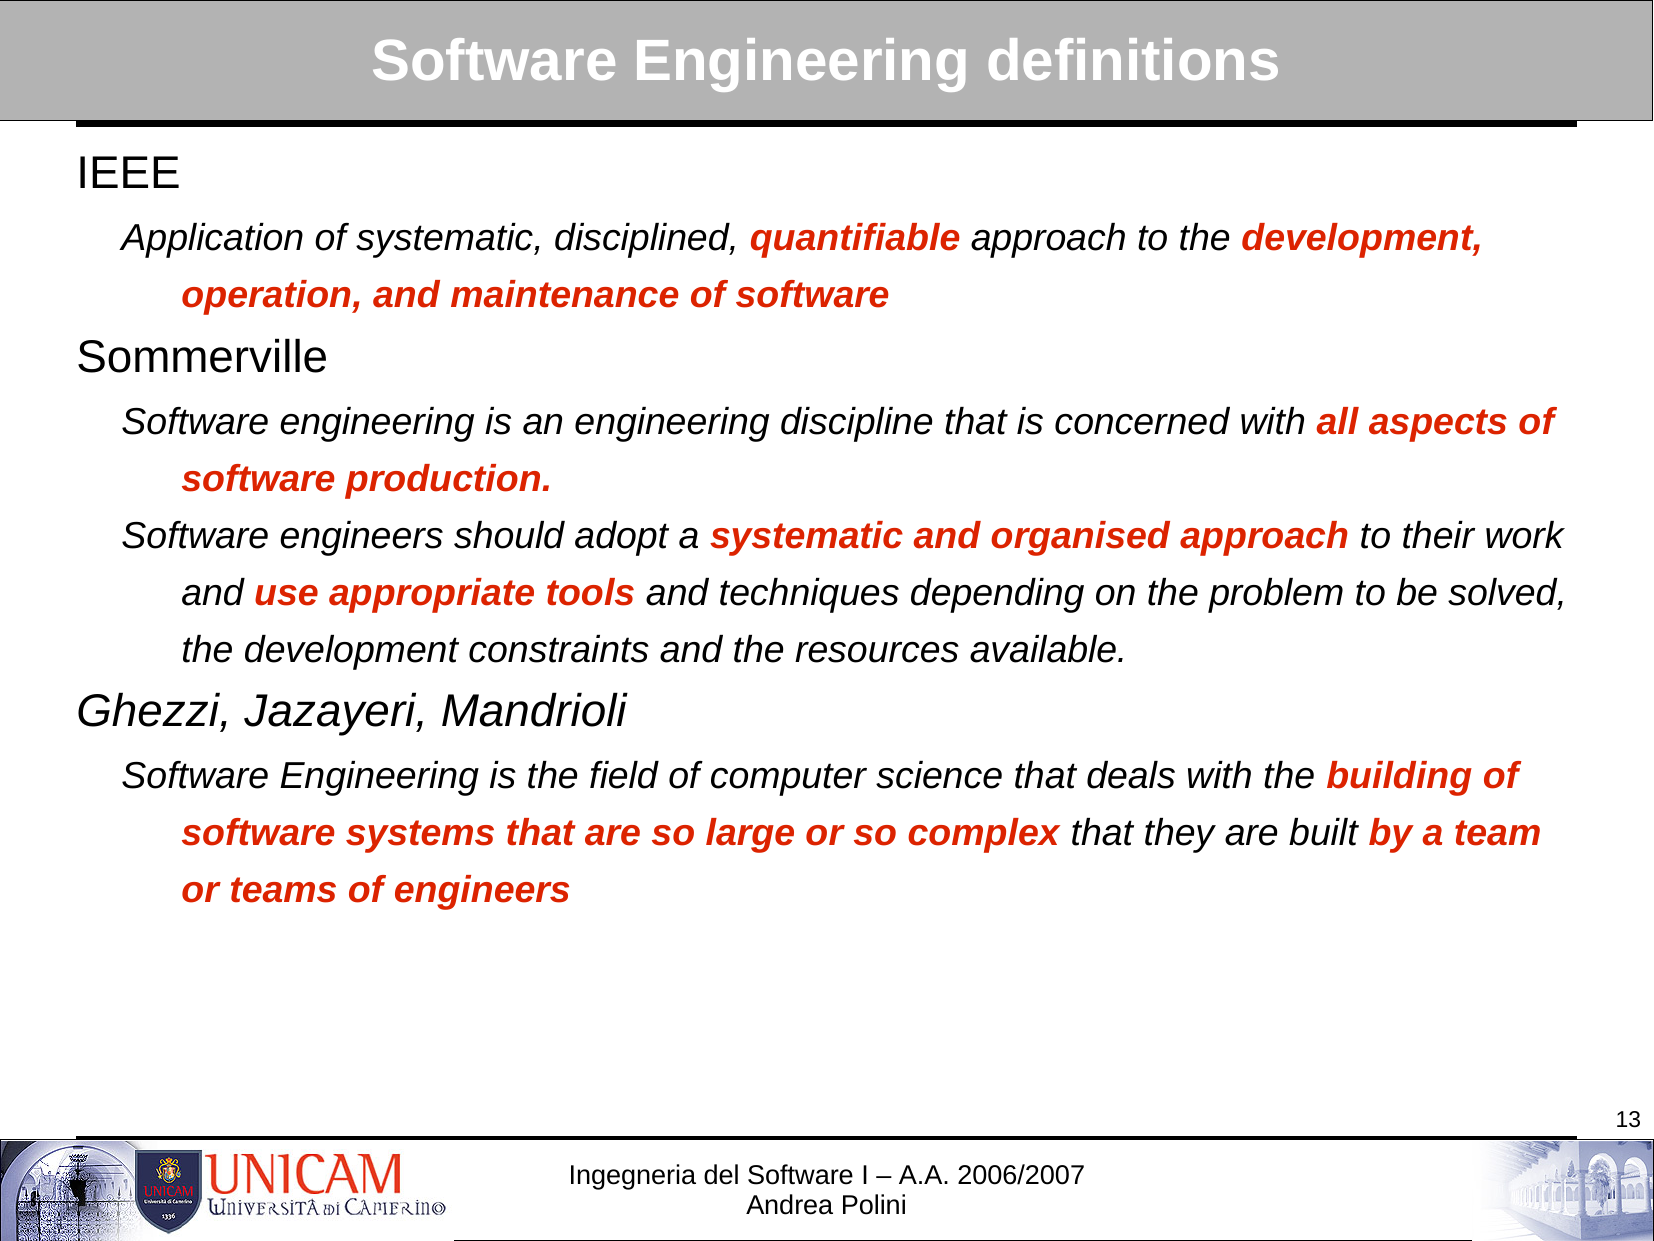

# Software Engineering definitions
IEEE
Application of systematic, disciplined, quantifiable approach to the development, operation, and maintenance of software
Sommerville
Software engineering is an engineering discipline that is concerned with all aspects of software production.
Software engineers should adopt a systematic and organised approach to their work and use appropriate tools and techniques depending on the problem to be solved, the development constraints and the resources available.
Ghezzi, Jazayeri, Mandrioli
Software Engineering is the field of computer science that deals with the building of software systems that are so large or so complex that they are built by a team or teams of engineers
13